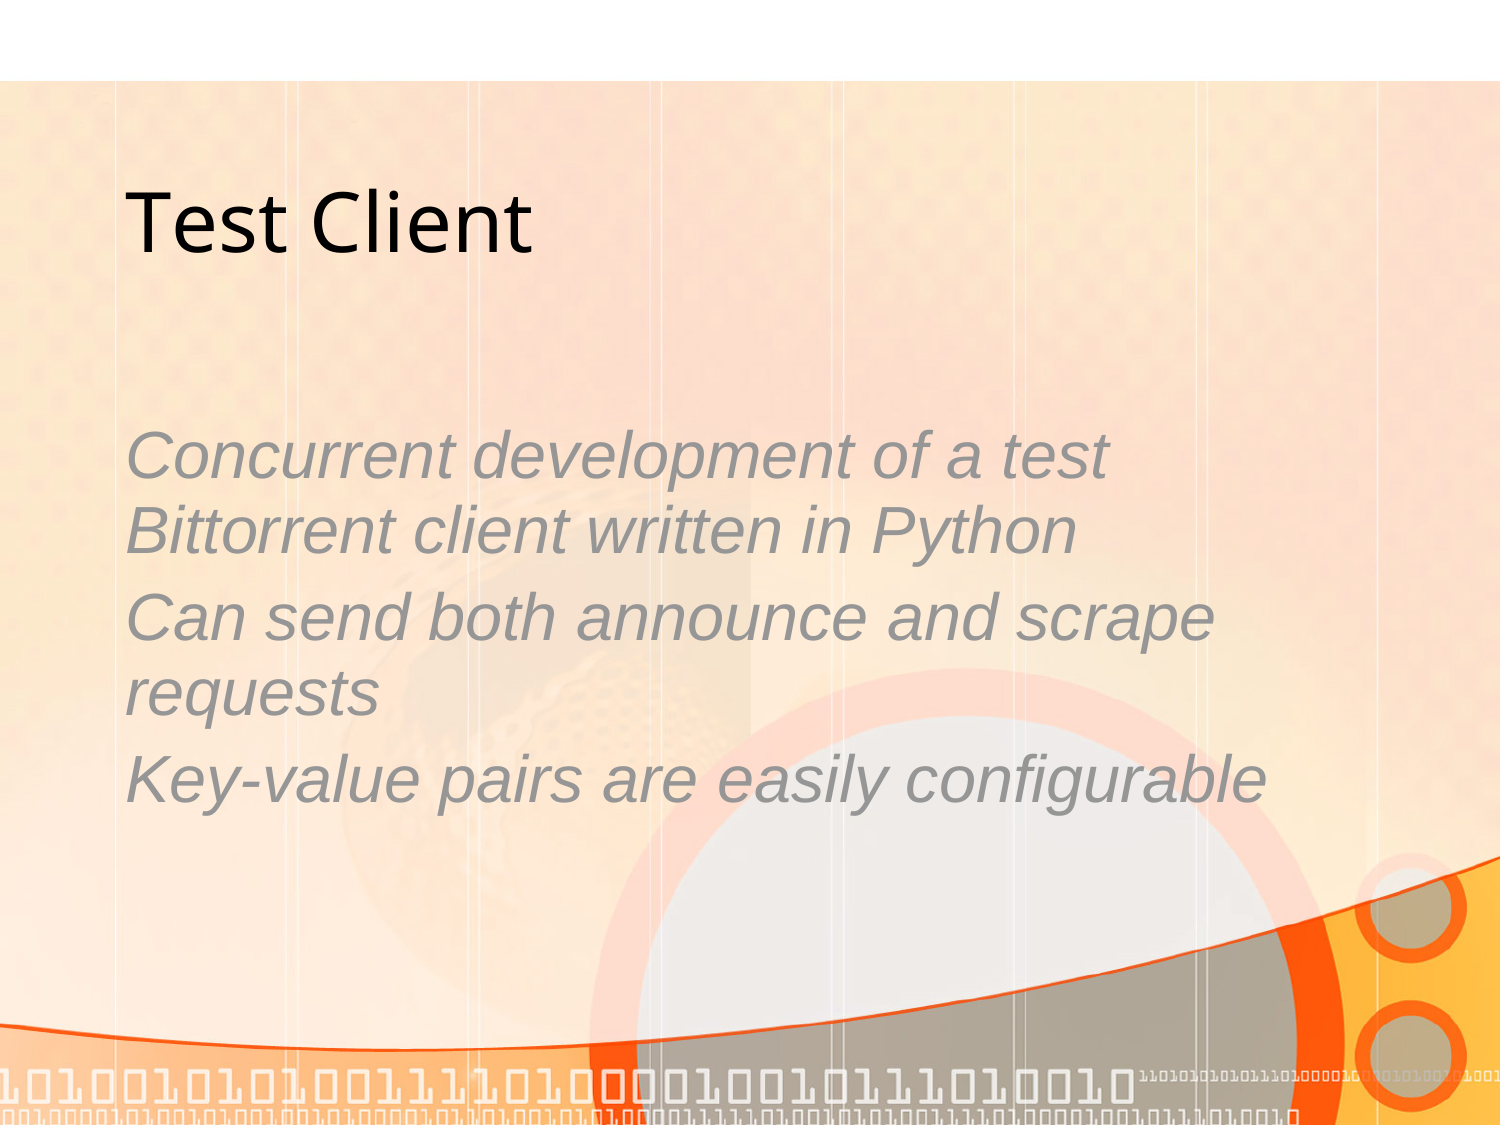

# Test Client
Concurrent development of a test Bittorrent client written in Python
Can send both announce and scrape requests
Key-value pairs are easily configurable